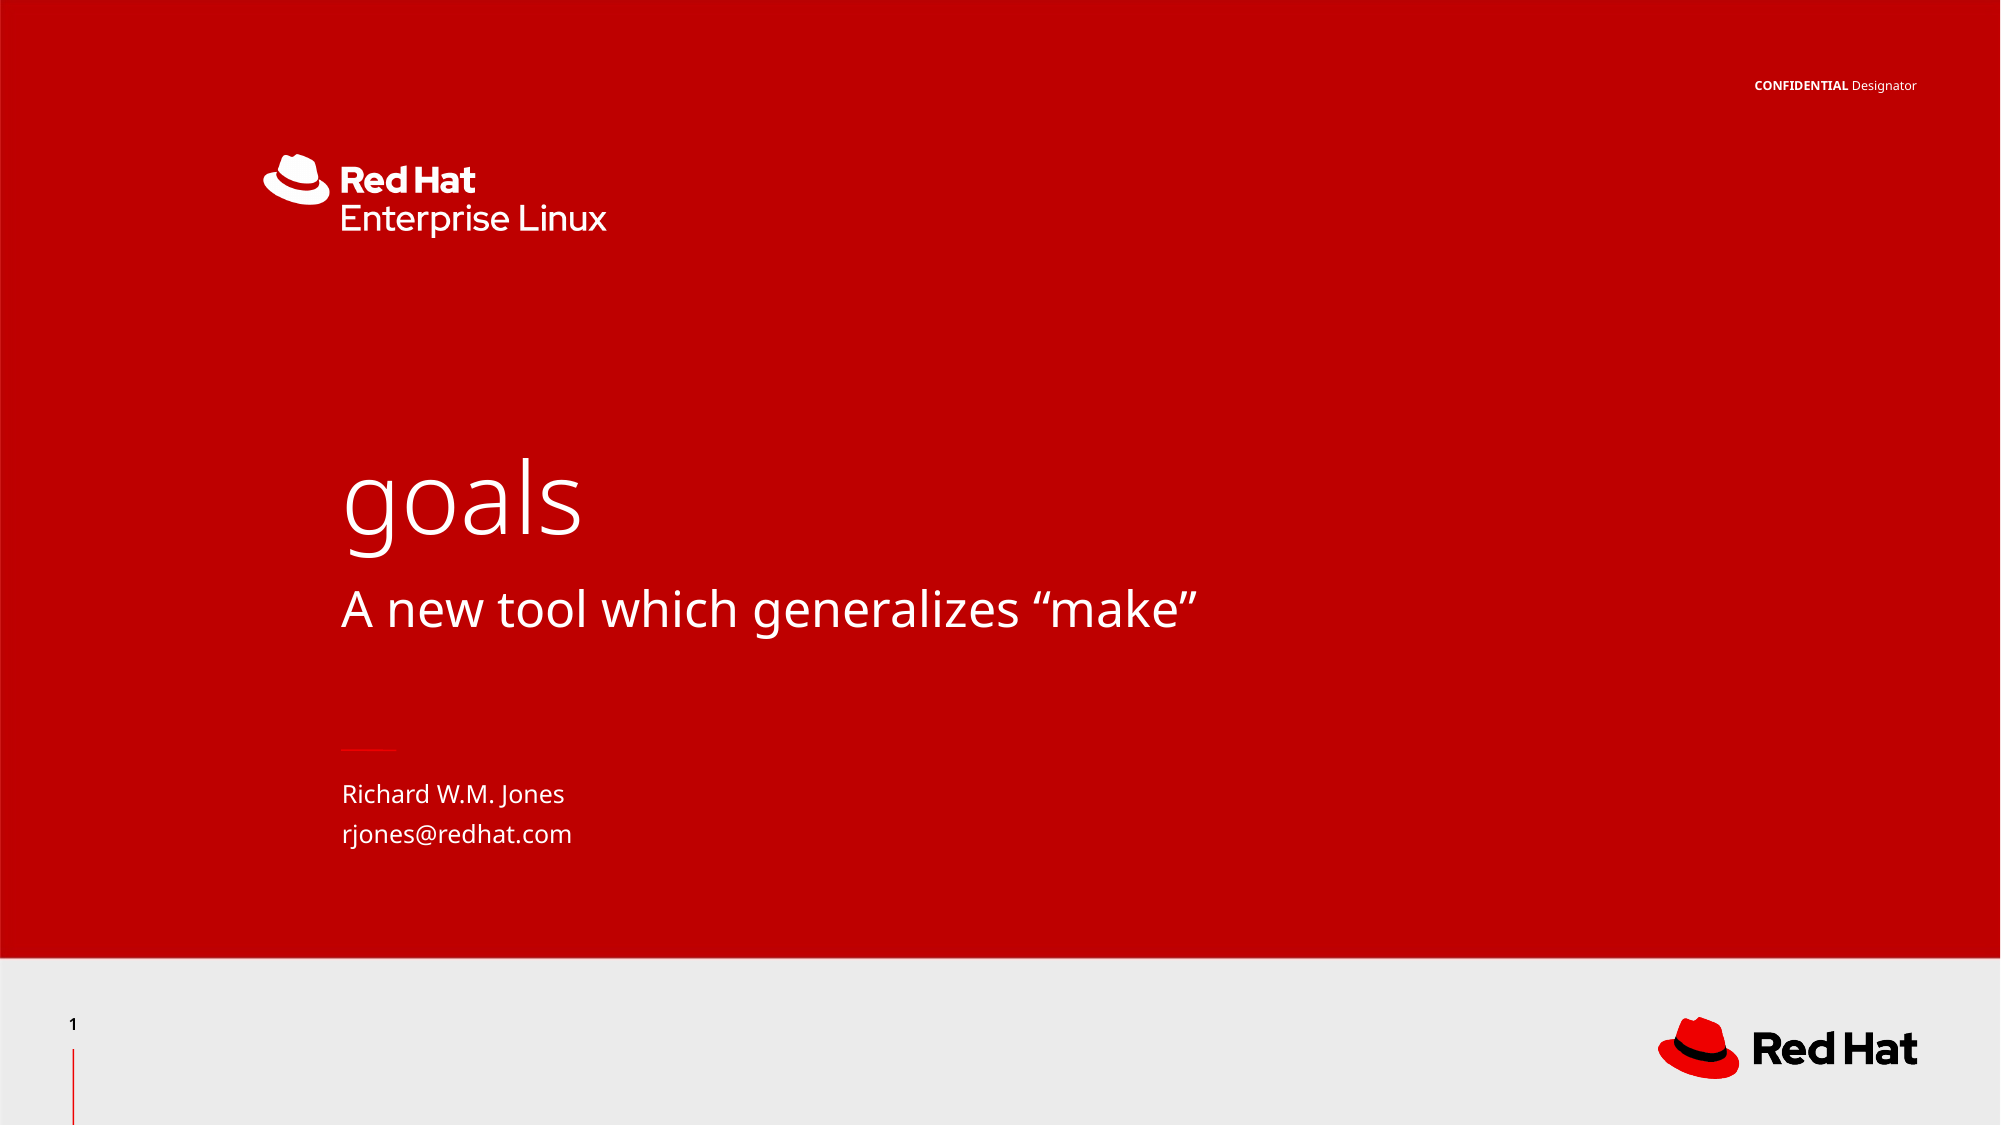

# goals
A new tool which generalizes “make”
Richard W.M. Jones
rjones@redhat.com
1